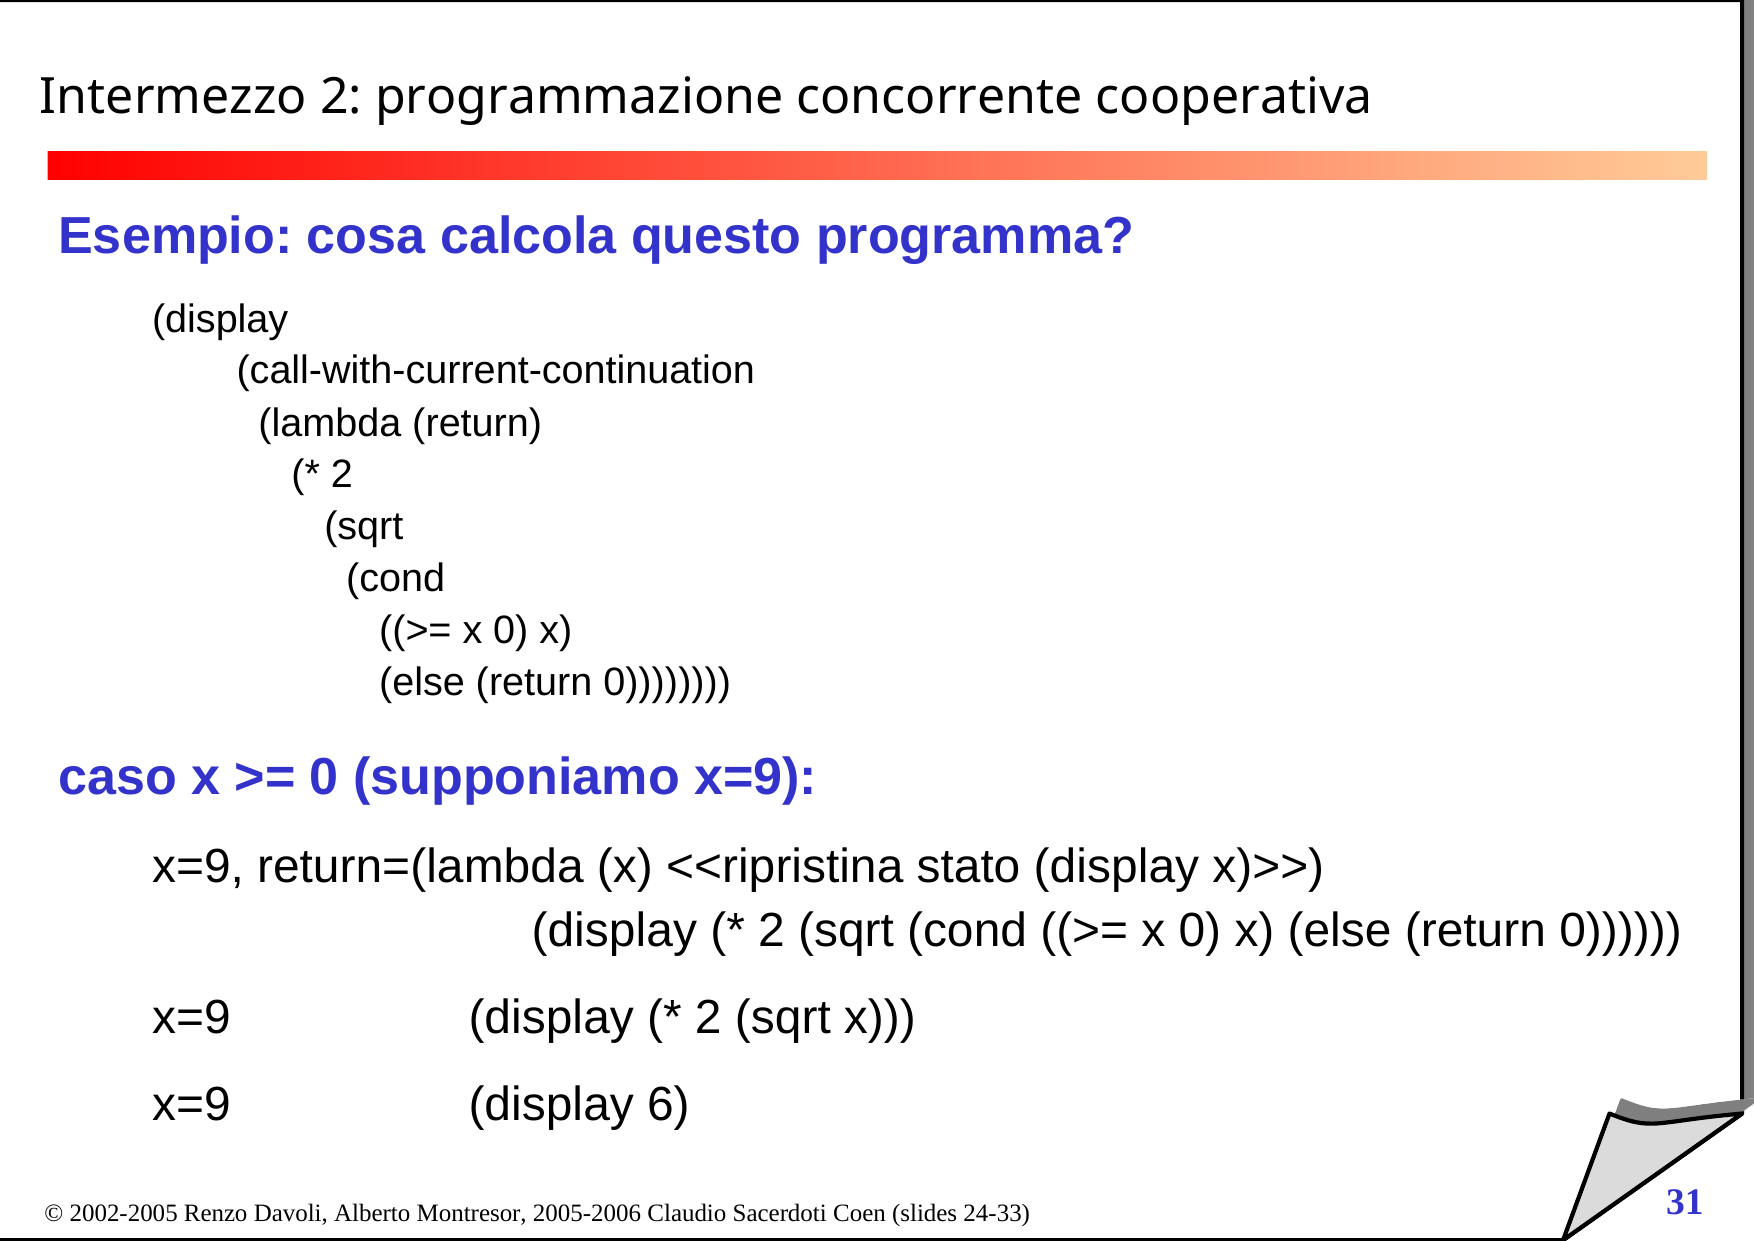

# Intermezzo 2: programmazione concorrente cooperativa
Esempio: cosa calcola questo programma?
(display
 (call-with-current-continuation
 (lambda (return)
 (* 2
 (sqrt
 (cond
 ((>= x 0) x)
 (else (return 0))))))))
caso x >= 0 (supponiamo x=9):
x=9, return=(lambda (x) <<ripristina stato (display x)>>)
 (display (* 2 (sqrt (cond ((>= x 0) x) (else (return 0))))))
x=9 (display (* 2 (sqrt x)))
x=9 (display 6)